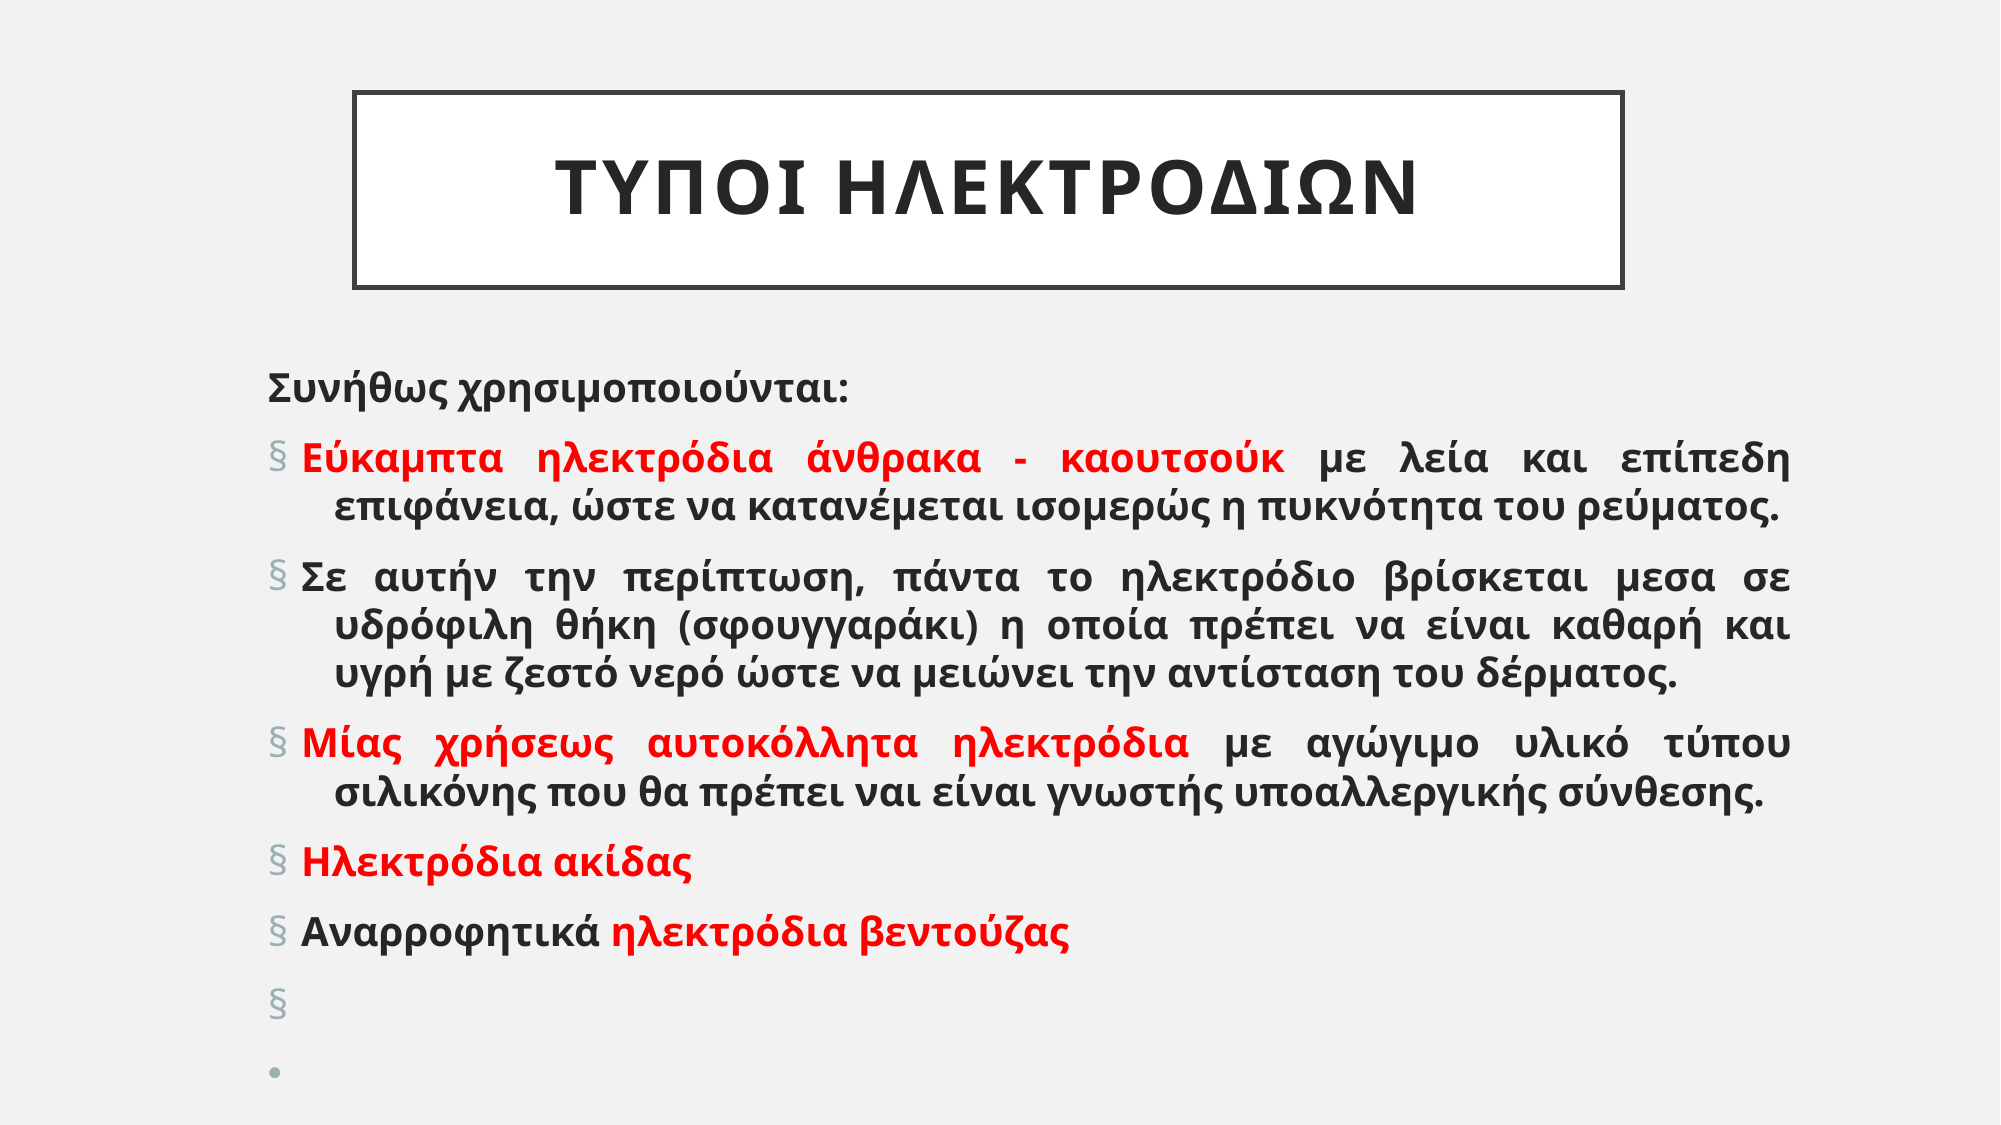

# Τυποι ηλεκτροδιων
Συνήθως χρησιμοποιούνται:
Eύκαμπτα ηλεκτρόδια άνθρακα - καουτσούκ με λεία και επίπεδη επιφάνεια, ώστε να κατανέμεται ισομερώς η πυκνότητα του ρεύματος.
Σε αυτήν την περίπτωση, πάντα το ηλεκτρόδιο βρίσκεται μεσα σε υδρόφιλη θήκη (σφουγγαράκι) η οποία πρέπει να είναι καθαρή και υγρή με ζεστό νερό ώστε να μειώνει την αντίσταση του δέρματος.
Μίας χρήσεως αυτοκόλλητα ηλεκτρόδια με αγώγιμο υλικό τύπου σιλικόνης που θα πρέπει ναι είναι γνωστής υποαλλεργικής σύνθεσης.
Ηλεκτρόδια ακίδας
Αναρροφητικά ηλεκτρόδια βεντούζας